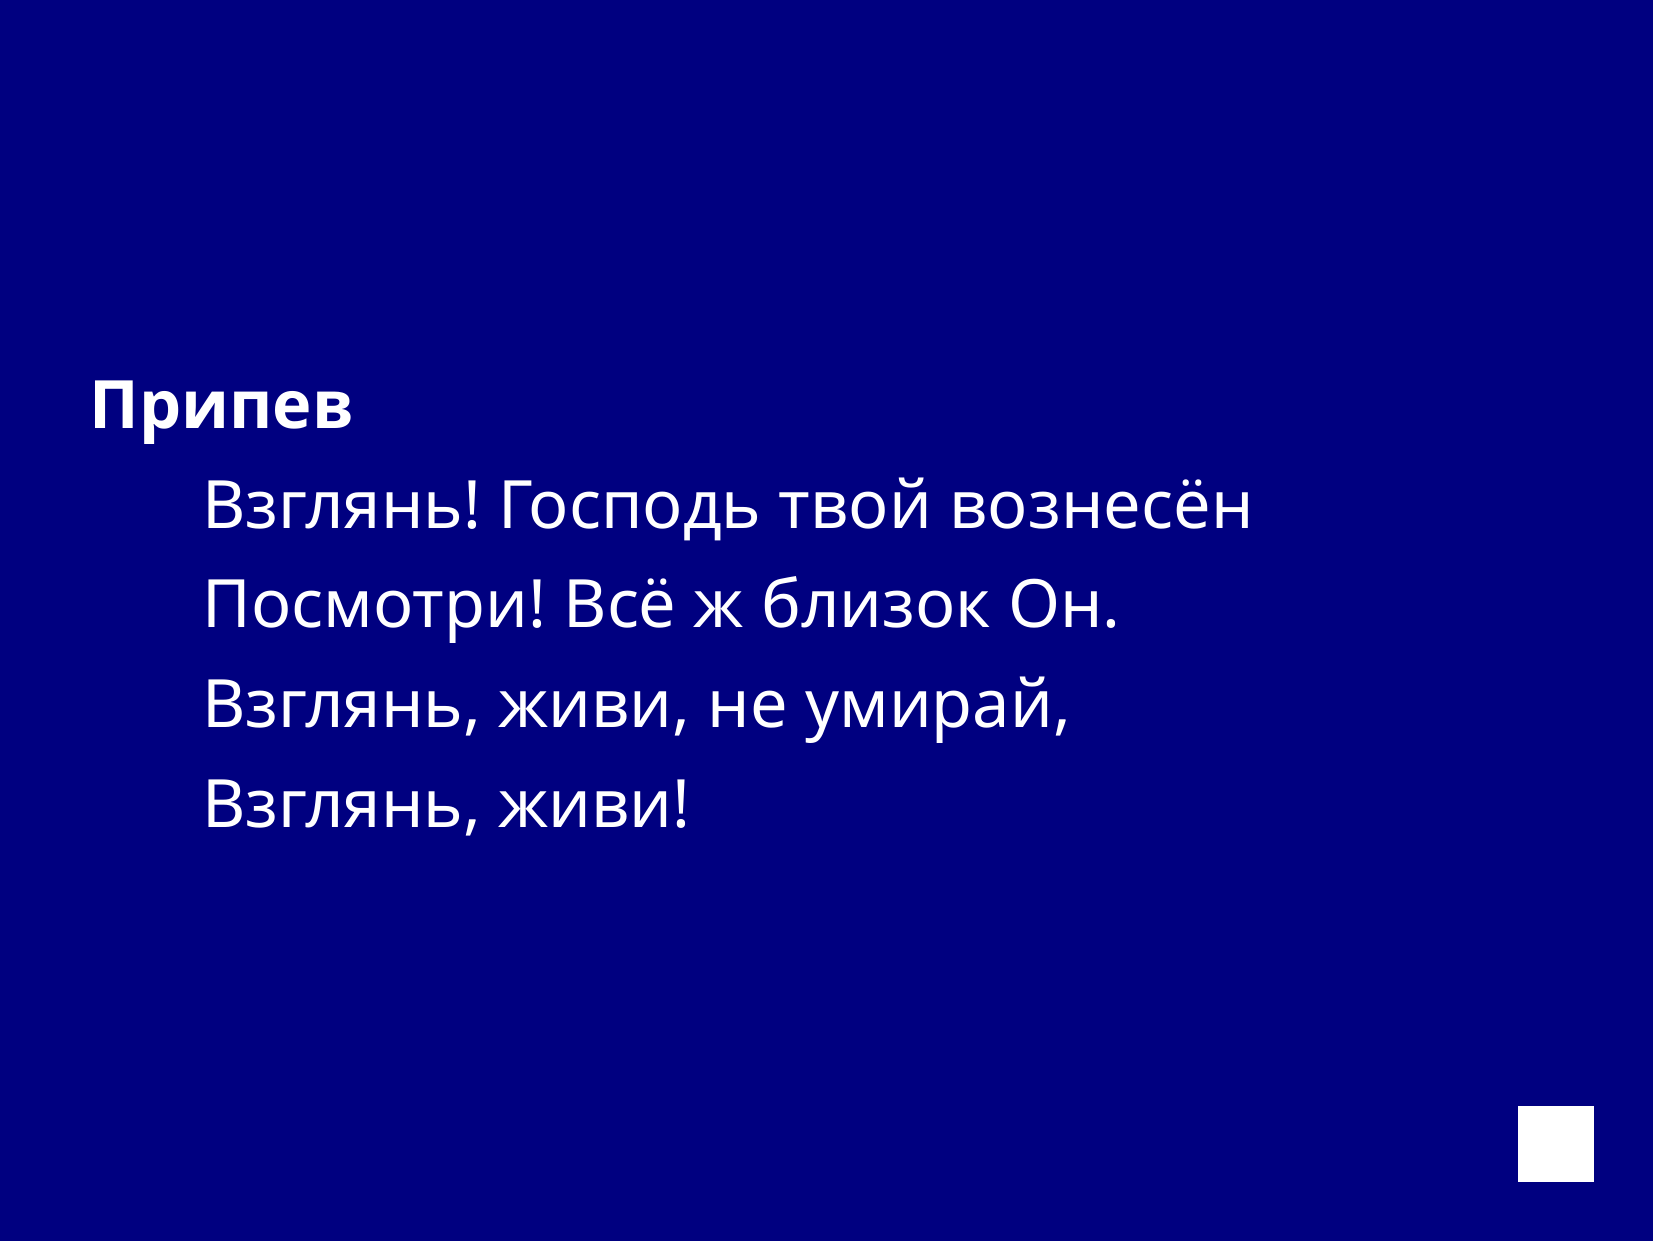

Припев
	Взглянь! Господь твой вознесён
	Посмотри! Всё ж близок Он.
	Взглянь, живи, не умирай,
	Взглянь, живи!